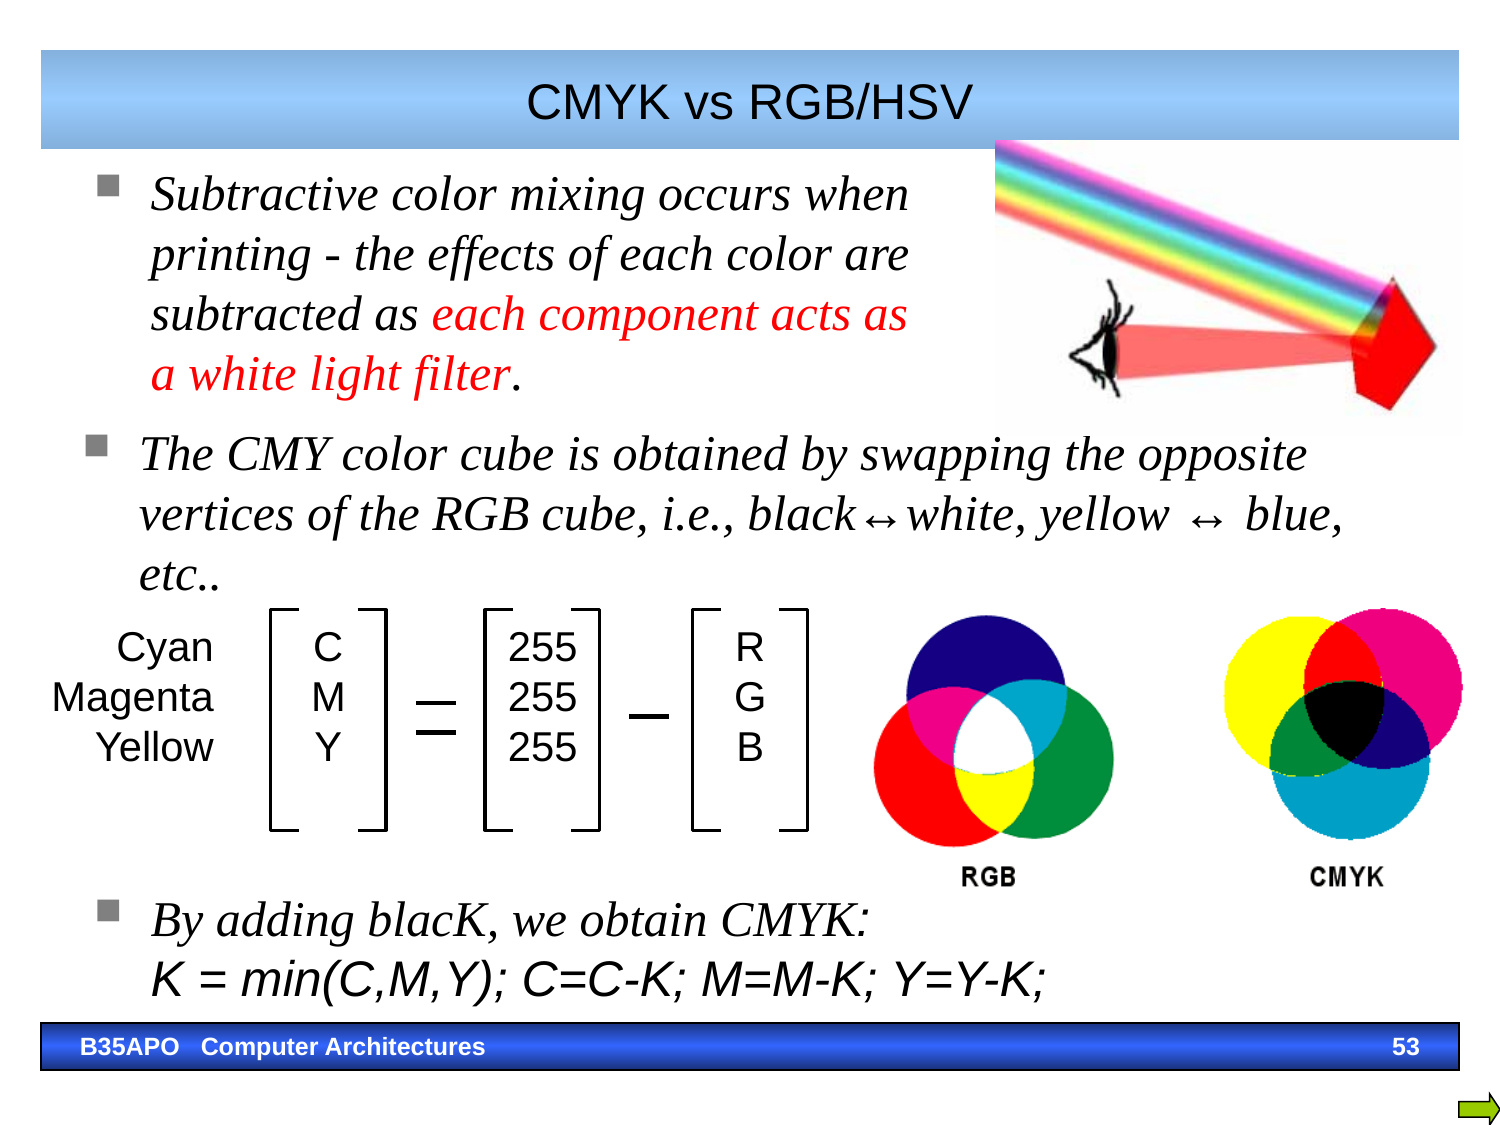

# CMYK vs RGB/HSV
Subtractive color mixing occurs when printing - the effects of each color are subtracted as each component acts as a white light filter.
The CMY color cube is obtained by swapping the opposite vertices of the RGB cube, i.e., black↔white, yellow ↔ blue, etc..
C
M
Y
R
G
B
Cyan
Magenta
Yellow
255
255
255
By adding blacK, we obtain CMYK:
K = min(C,M,Y); C=C-K; M=M-K; Y=Y-K;
B35APO Computer Architectures